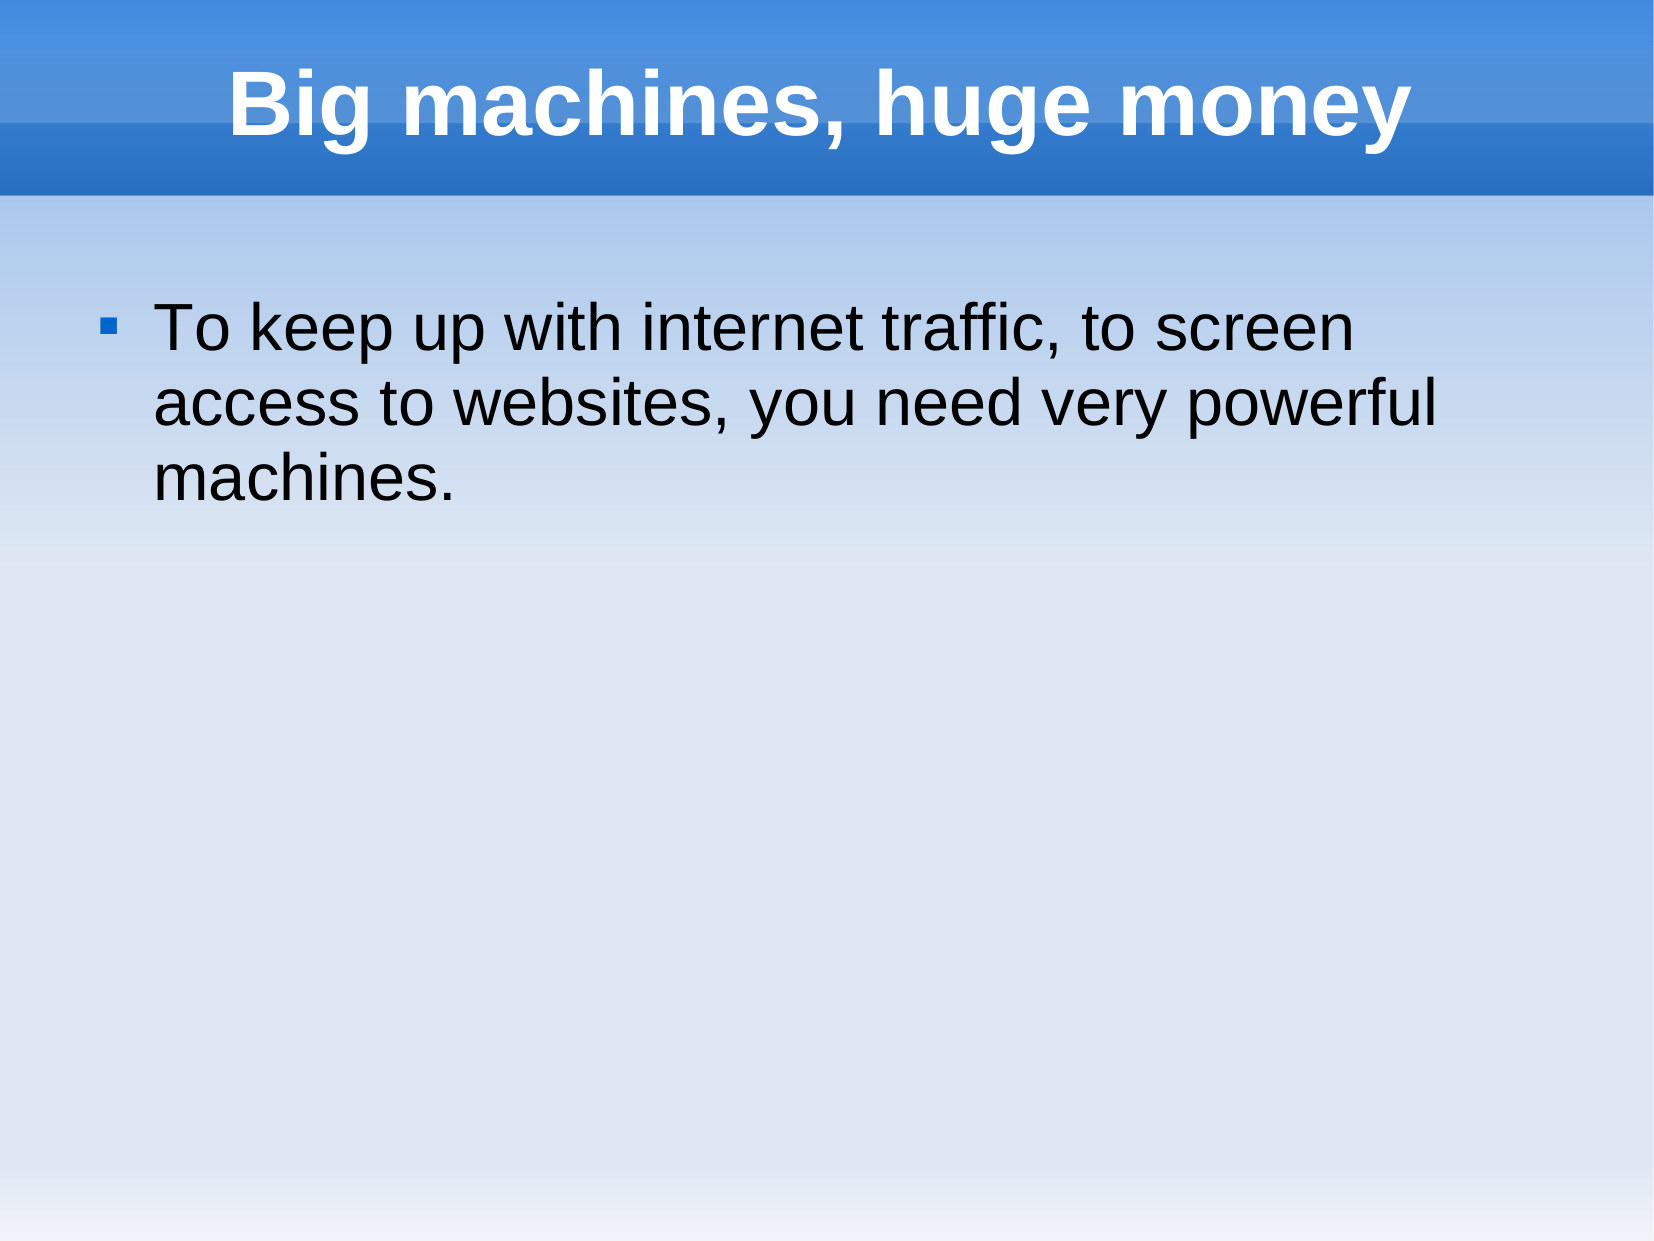

# Big machines, huge money
To keep up with internet traffic, to screen access to websites, you need very powerful machines.